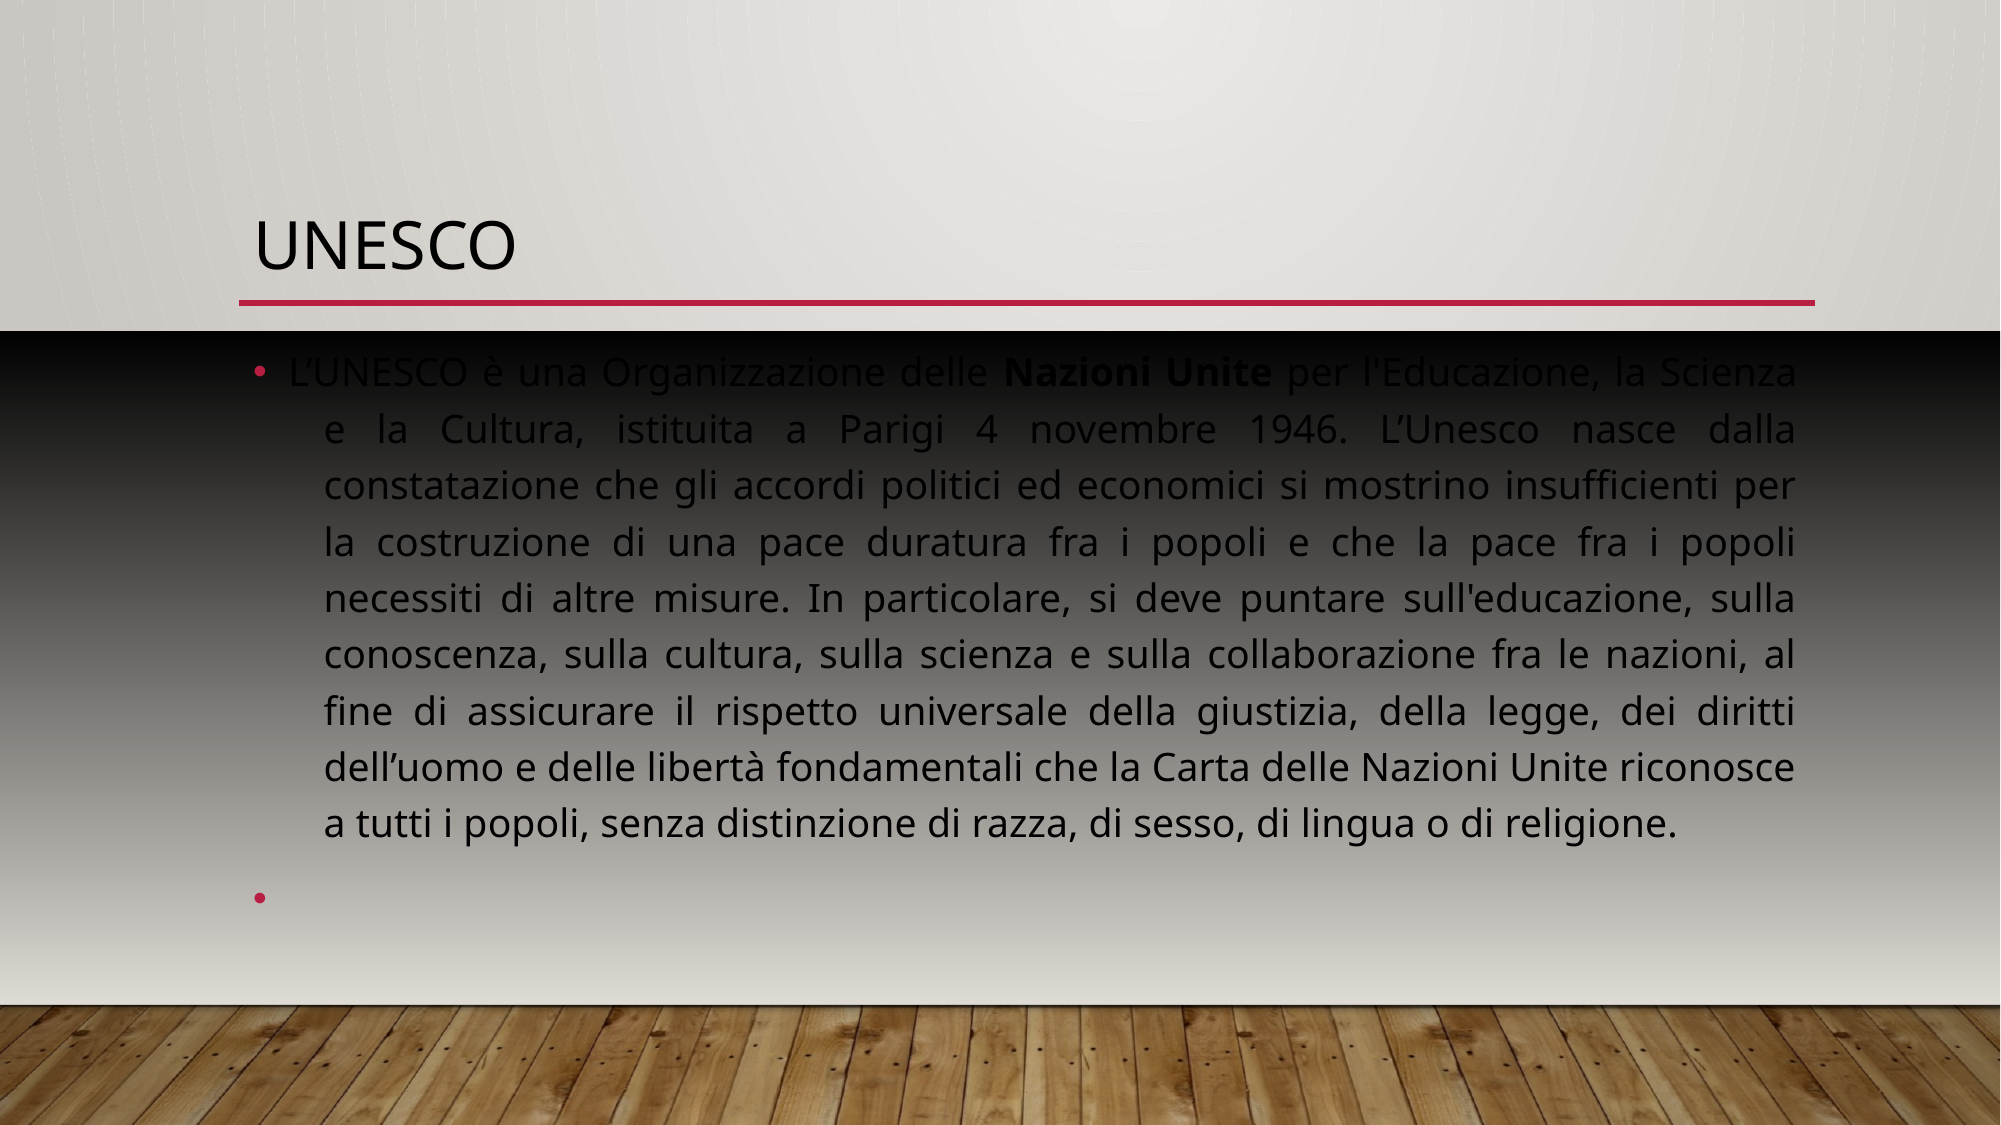

# Unesco
L’UNESCO è una Organizzazione delle Nazioni Unite per l'Educazione, la Scienza e la Cultura, istituita a Parigi 4 novembre 1946. L’Unesco nasce dalla constatazione che gli accordi politici ed economici si mostrino insufficienti per la costruzione di una pace duratura fra i popoli e che la pace fra i popoli necessiti di altre misure. In particolare, si deve puntare sull'educazione, sulla conoscenza, sulla cultura, sulla scienza e sulla collaborazione fra le nazioni, al fine di assicurare il rispetto universale della giustizia, della legge, dei diritti dell’uomo e delle libertà fondamentali che la Carta delle Nazioni Unite riconosce a tutti i popoli, senza distinzione di razza, di sesso, di lingua o di religione.